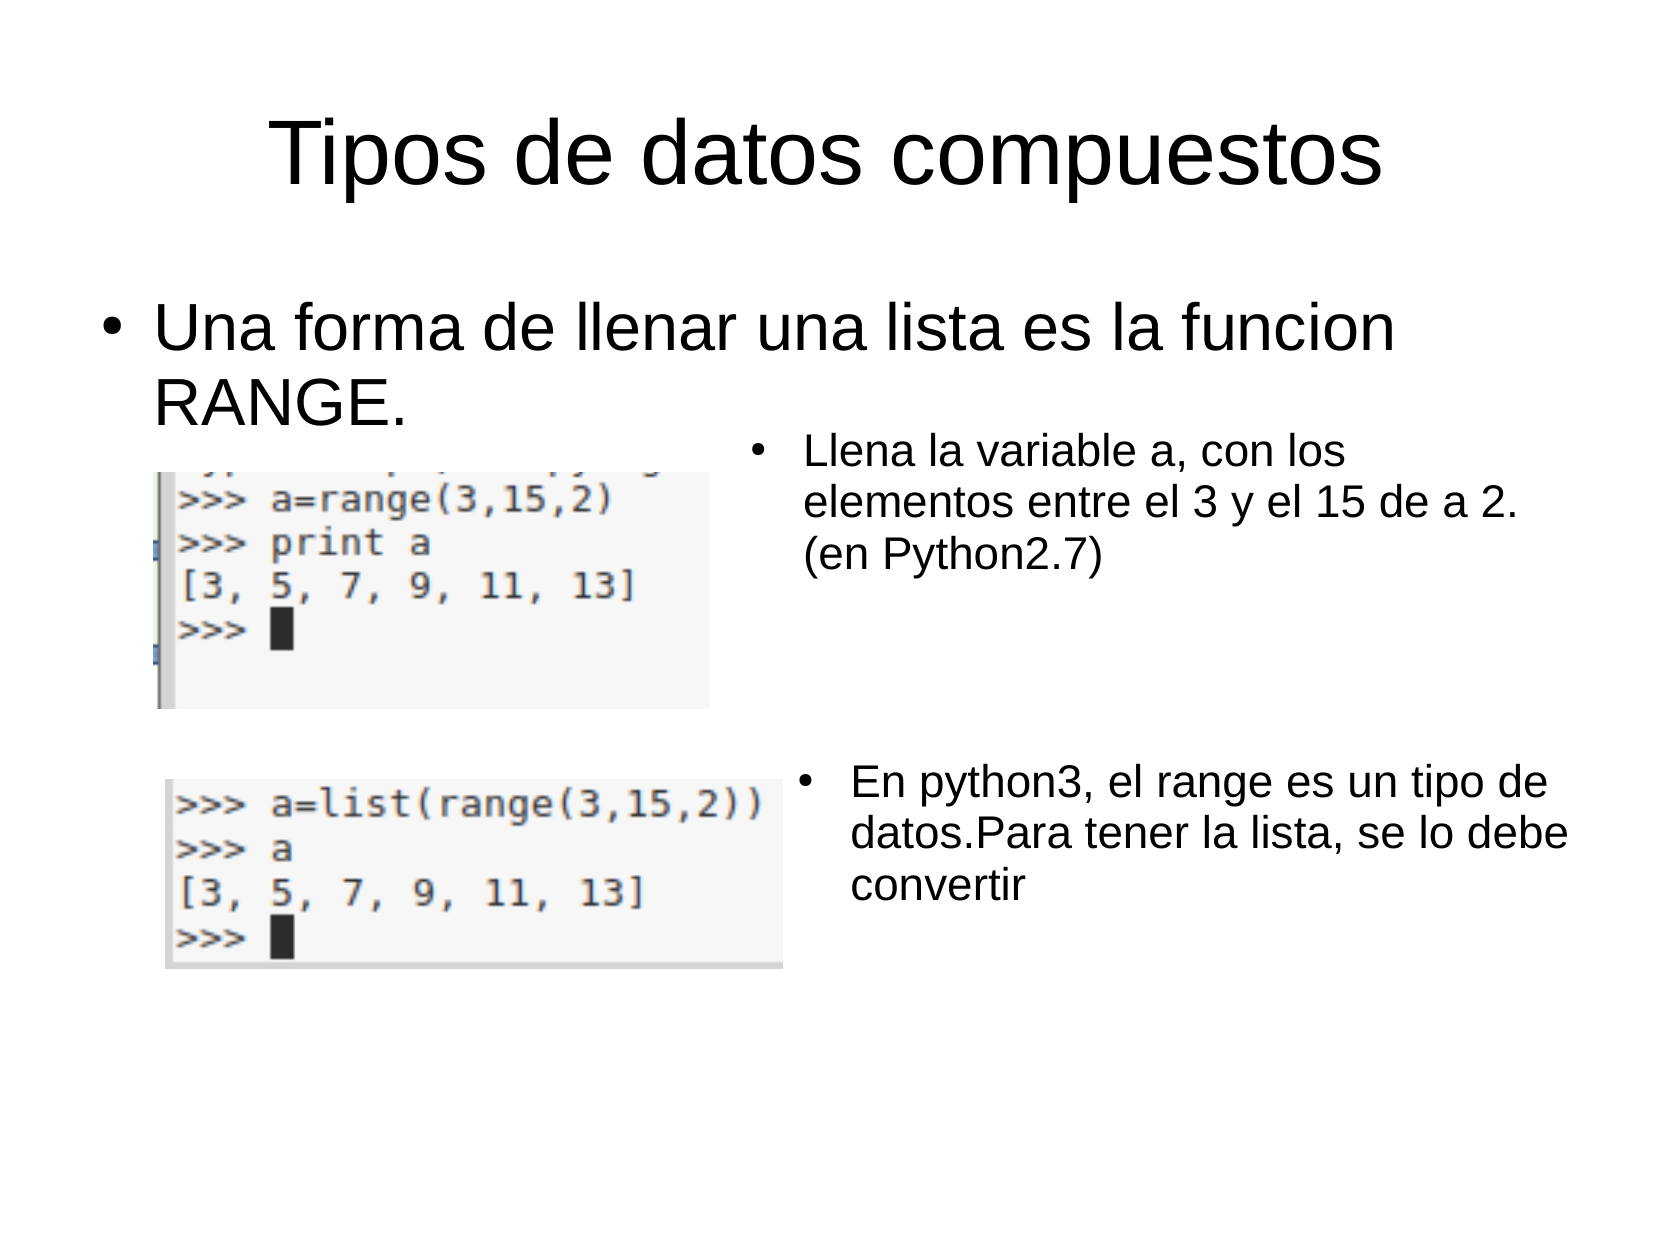

# Tipos de datos compuestos
Una forma de llenar una lista es la funcion RANGE.
Llena la variable a, con los elementos entre el 3 y el 15 de a 2. (en Python2.7)
En python3, el range es un tipo de datos.Para tener la lista, se lo debe convertir